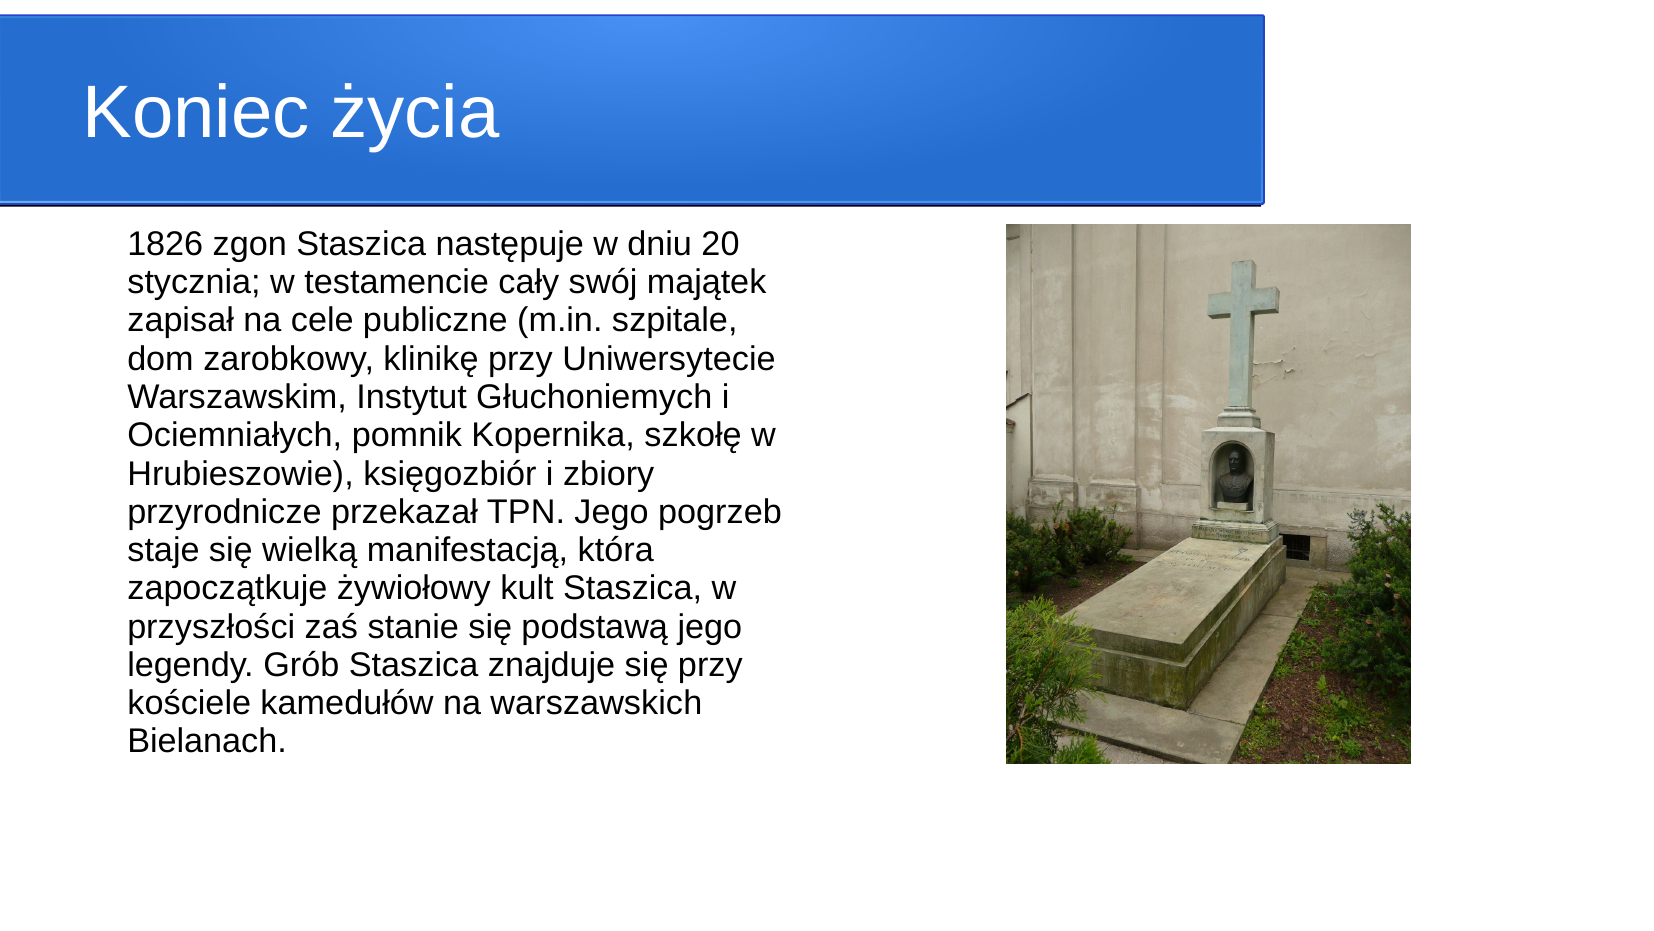

# Koniec życia
1826 zgon Staszica następuje w dniu 20 stycznia; w testamencie cały swój majątek zapisał na cele publiczne (m.in. szpitale, dom zarobkowy, klinikę przy Uniwersytecie Warszawskim, Instytut Głuchoniemych i Ociemniałych, pomnik Kopernika, szkołę w Hrubieszowie), księgozbiór i zbiory przyrodnicze przekazał TPN. Jego pogrzeb staje się wielką manifestacją, która zapoczątkuje żywiołowy kult Staszica, w przyszłości zaś stanie się podstawą jego legendy. Grób Staszica znajduje się przy kościele kamedułów na warszawskich Bielanach.